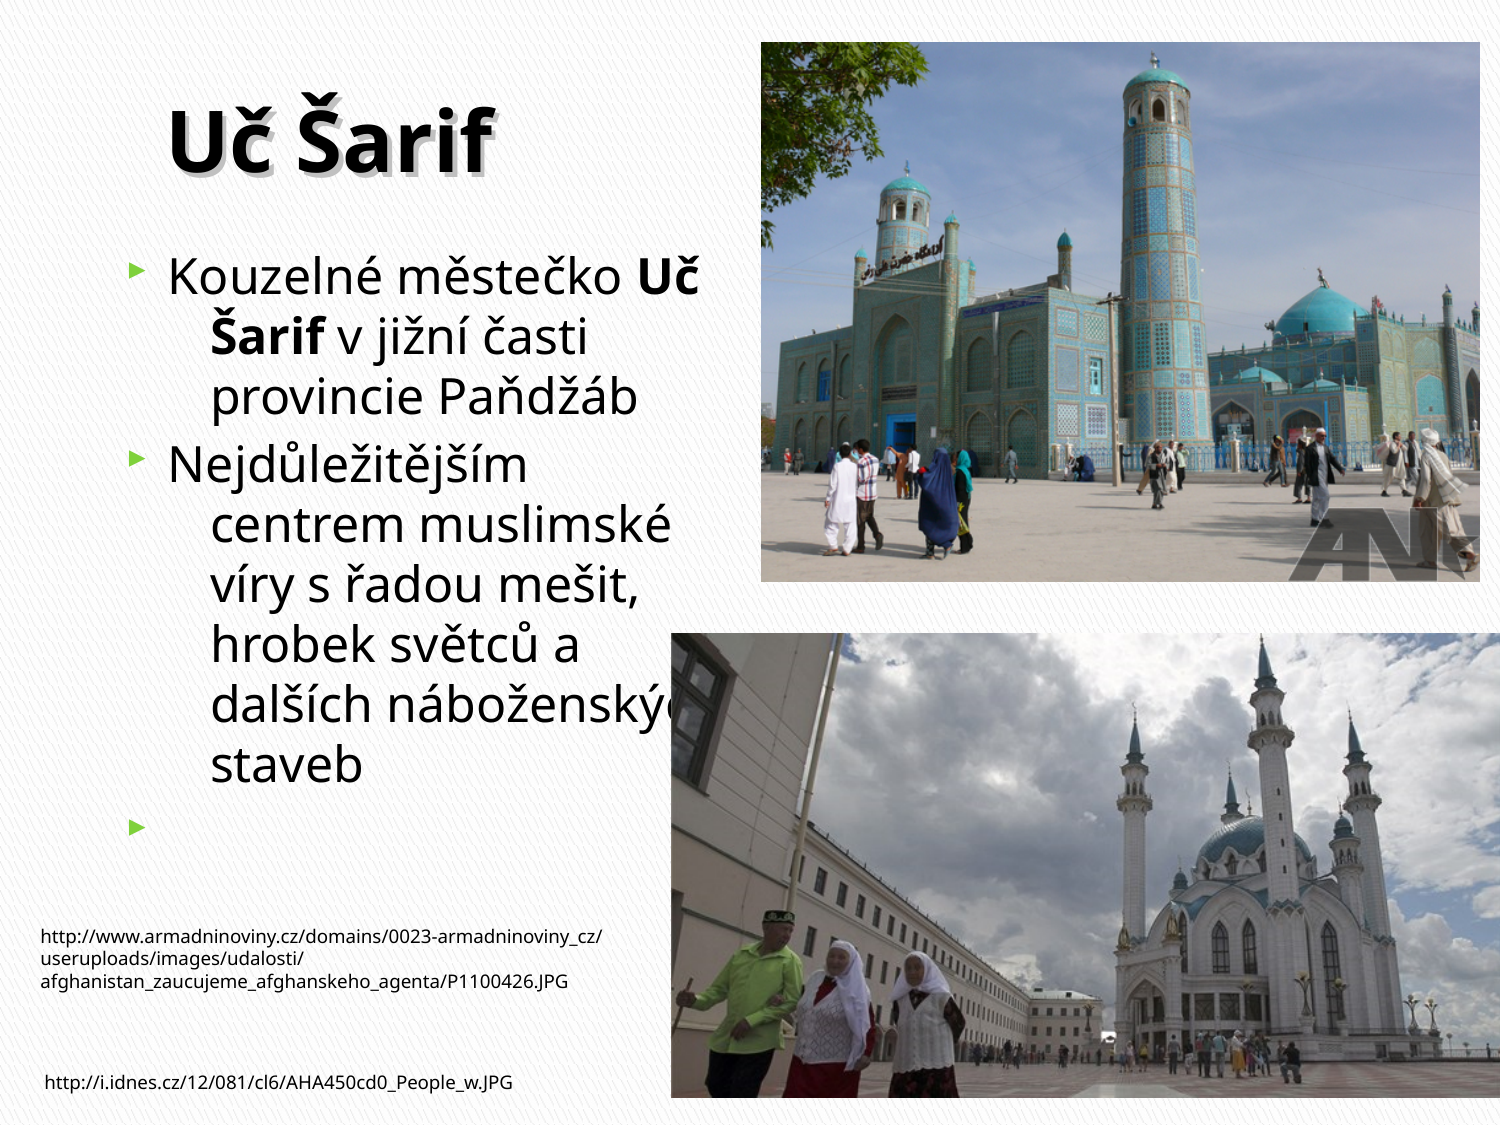

# Uč Šarif
Kouzelné městečko Uč Šarif v jižní časti provincie Paňdžáb
Nejdůležitějším centrem muslimské víry s řadou mešit, hrobek světců a dalších náboženských staveb
http://www.armadninoviny.cz/domains/0023-armadninoviny_cz/useruploads/images/udalosti/afghanistan_zaucujeme_afghanskeho_agenta/P1100426.JPG
http://i.idnes.cz/12/081/cl6/AHA450cd0_People_w.JPG